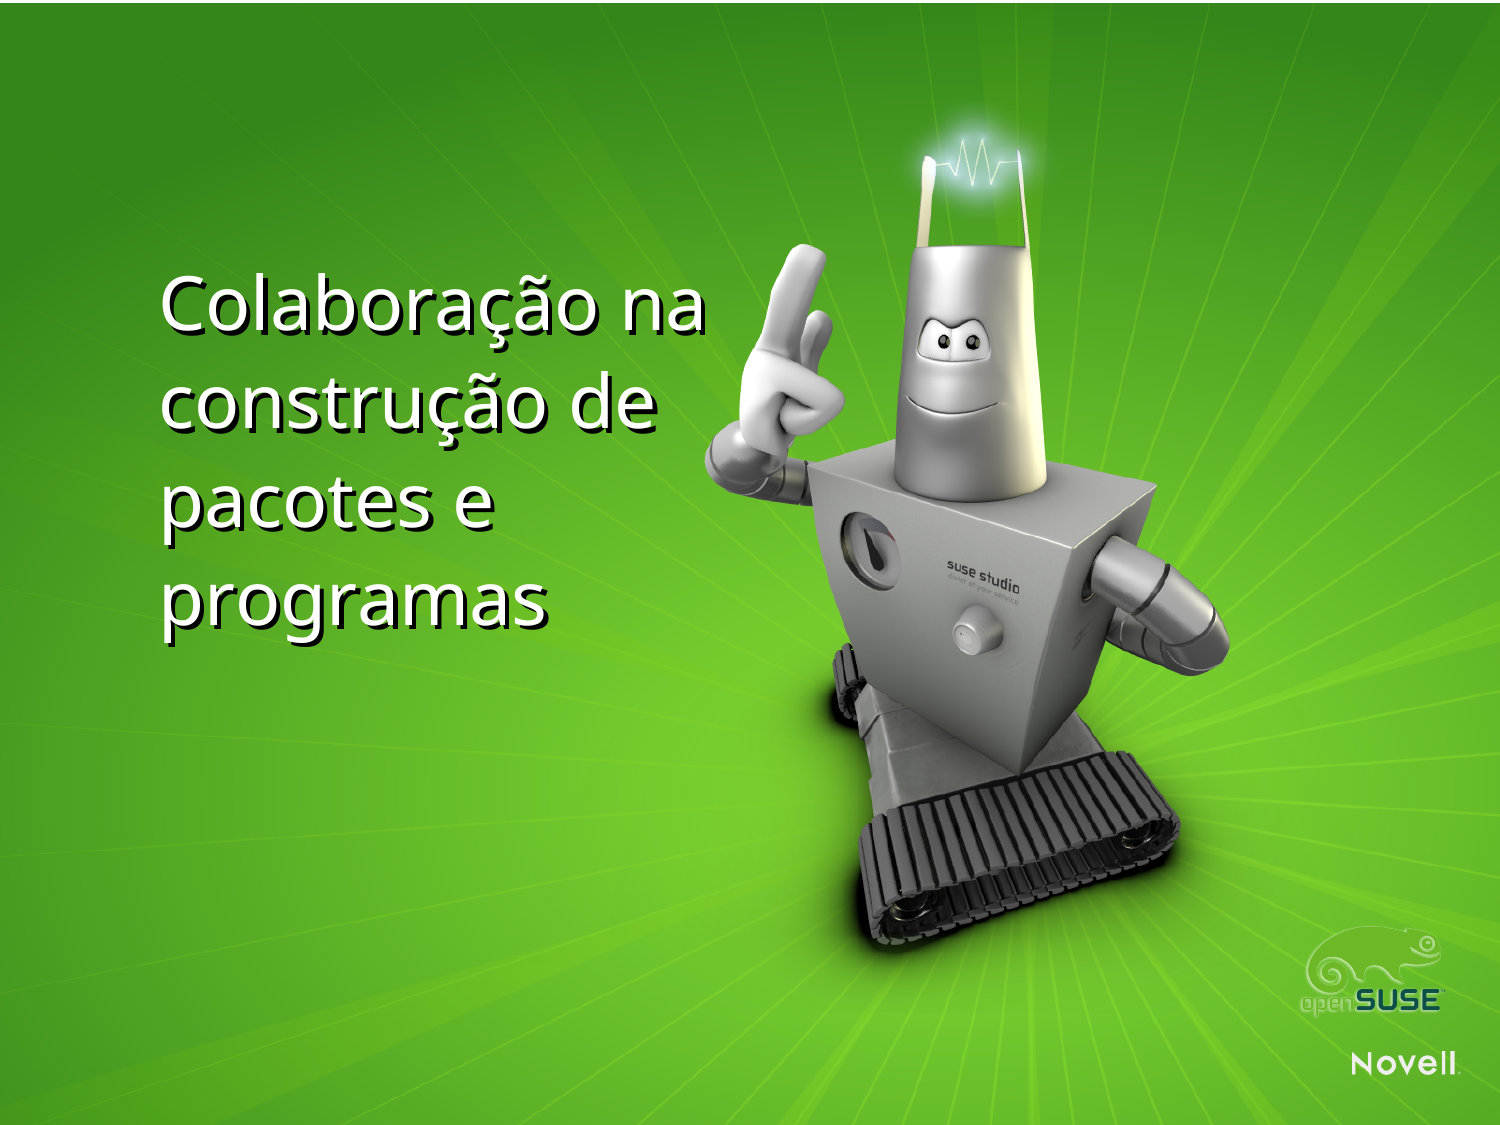

# Colaboração na construção de pacotes e programas